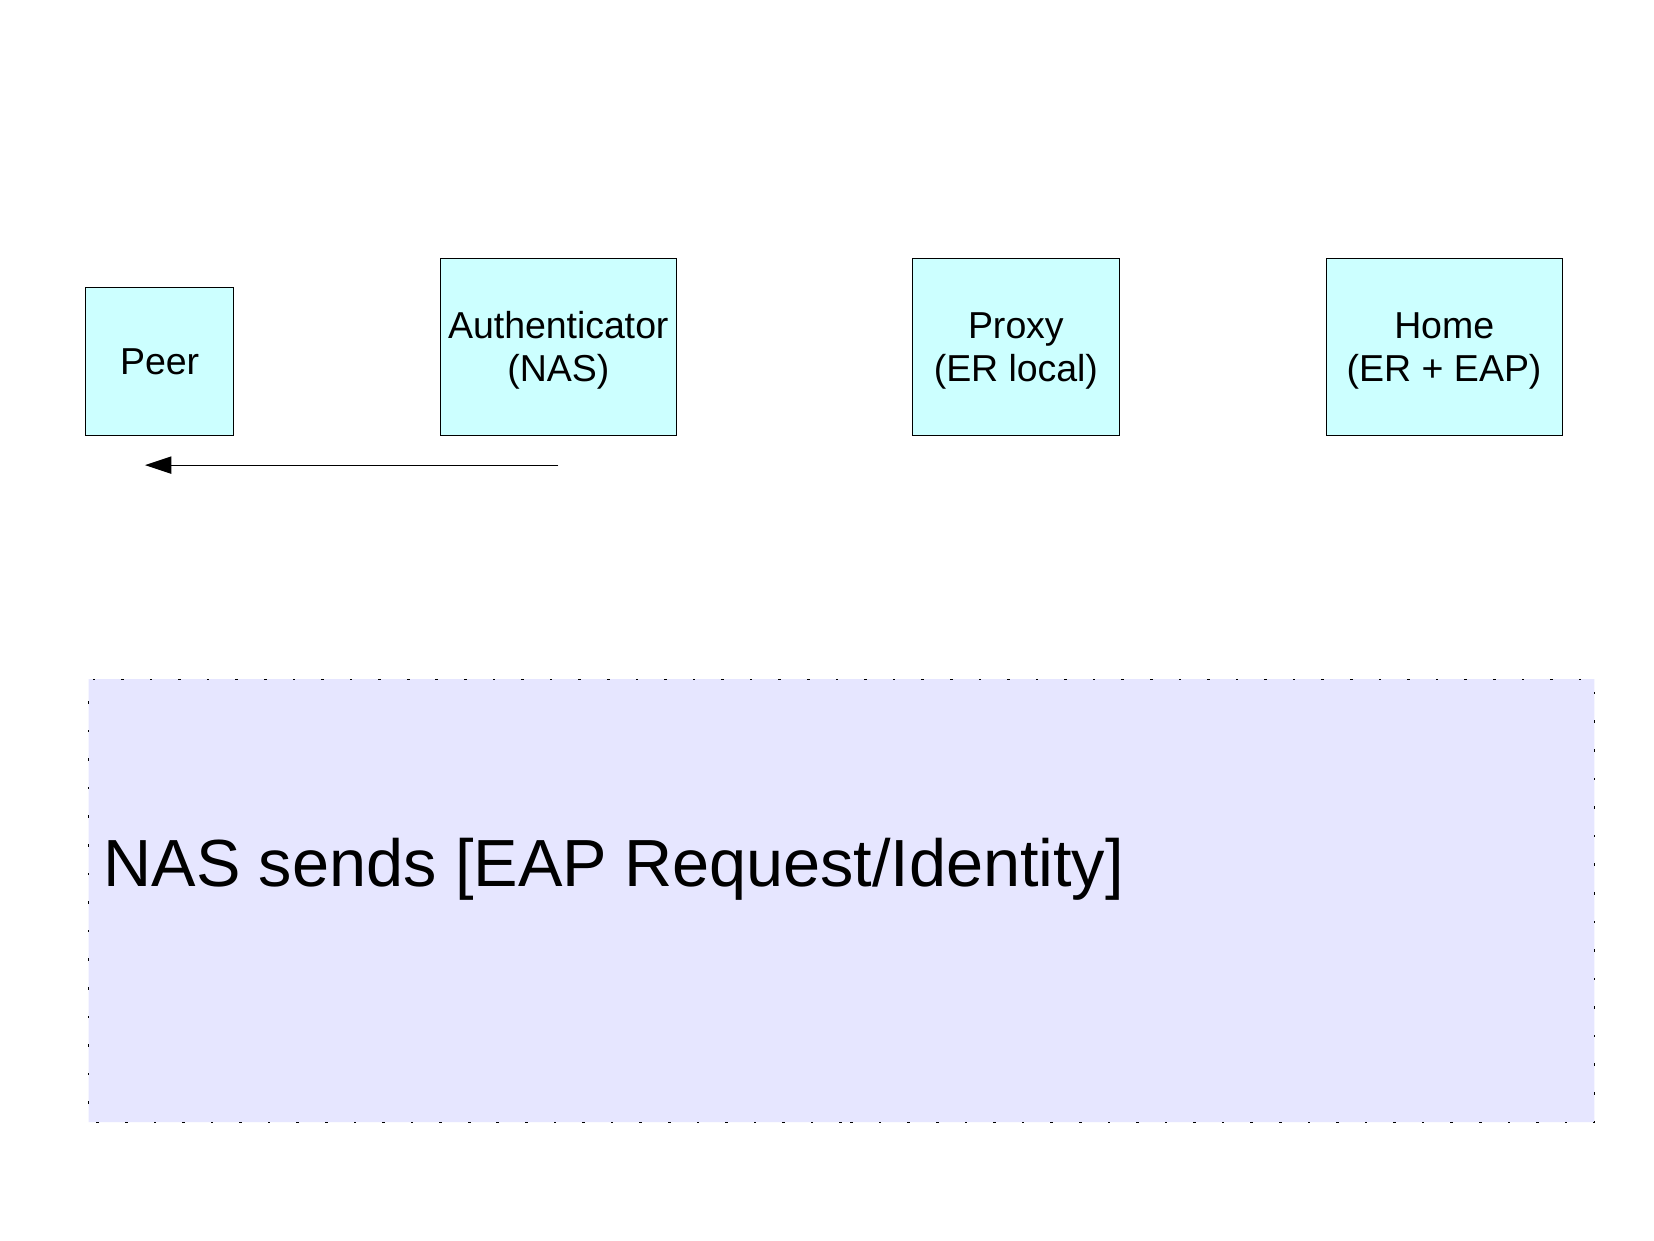

Authenticator
(NAS)
Proxy
(ER local)
Home
(ER + EAP)
Peer
NAS sends [EAP Request/Identity]